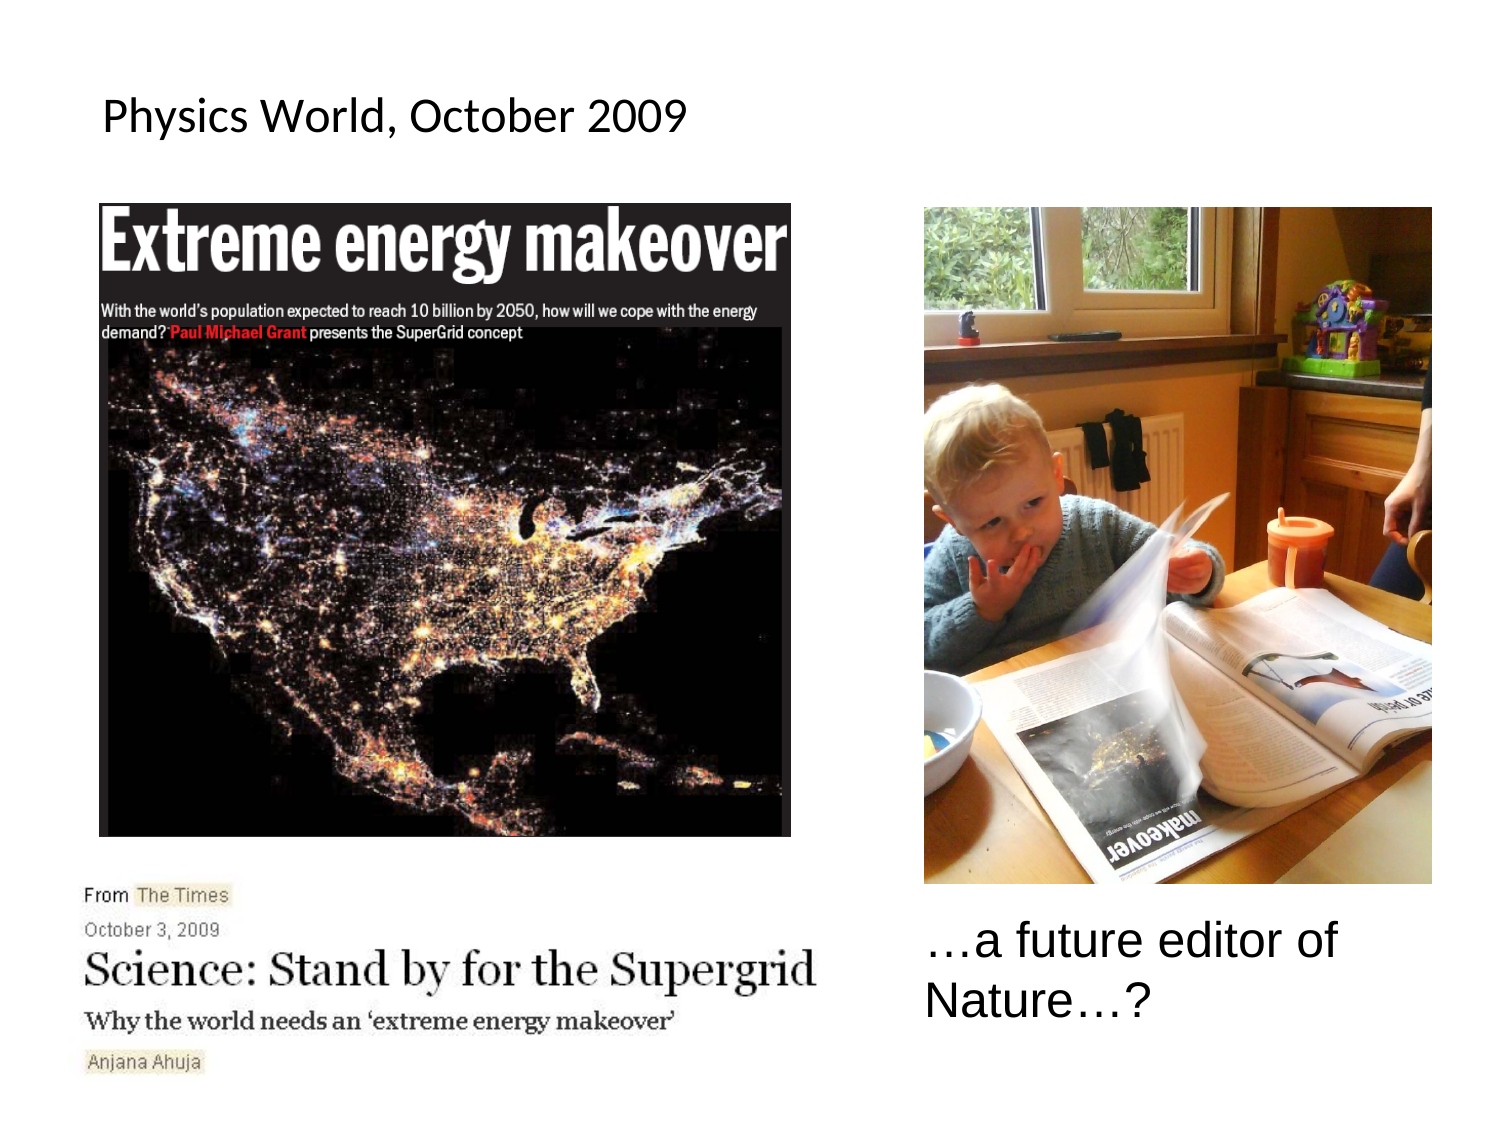

Physics World, October 2009
…a future editor of
Nature…?